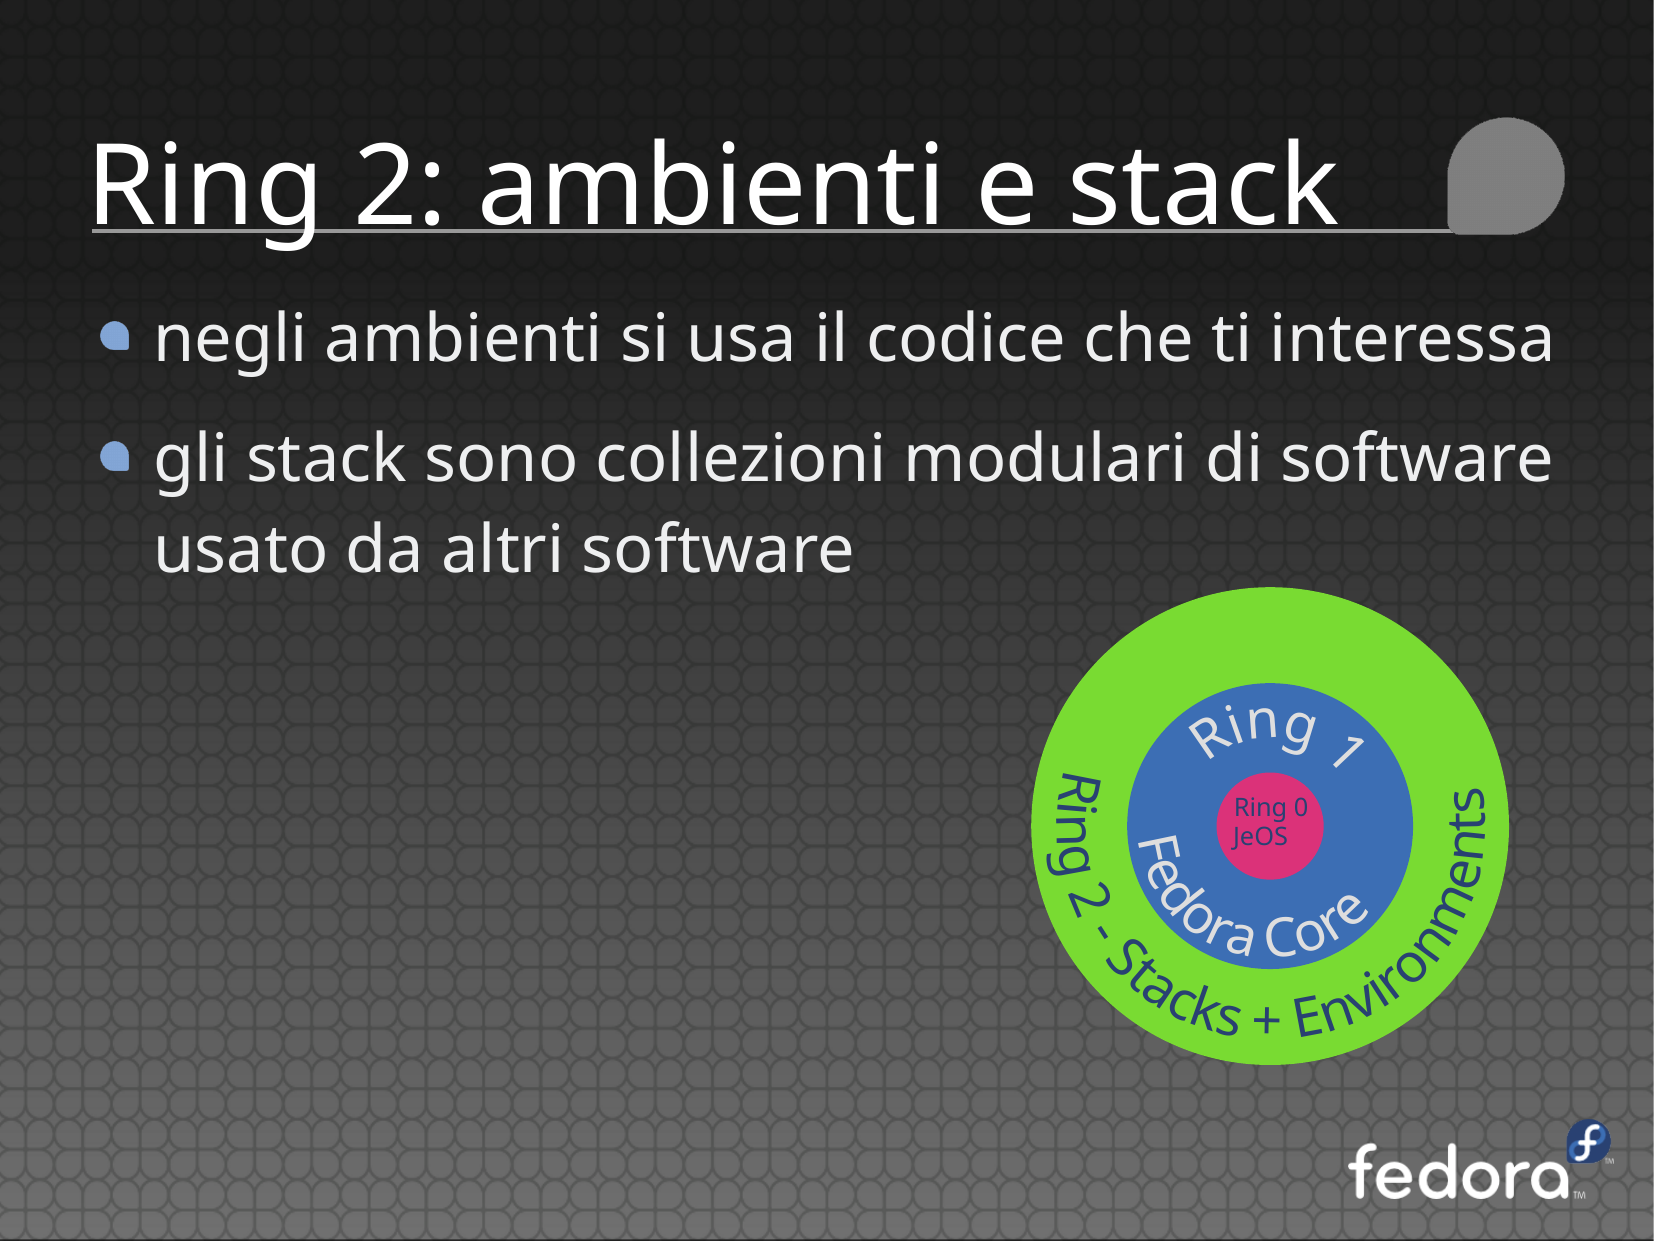

# Ring 2: ambienti e stack
negli ambienti si usa il codice che ti interessa
gli stack sono collezioni modulari di software usato da altri software